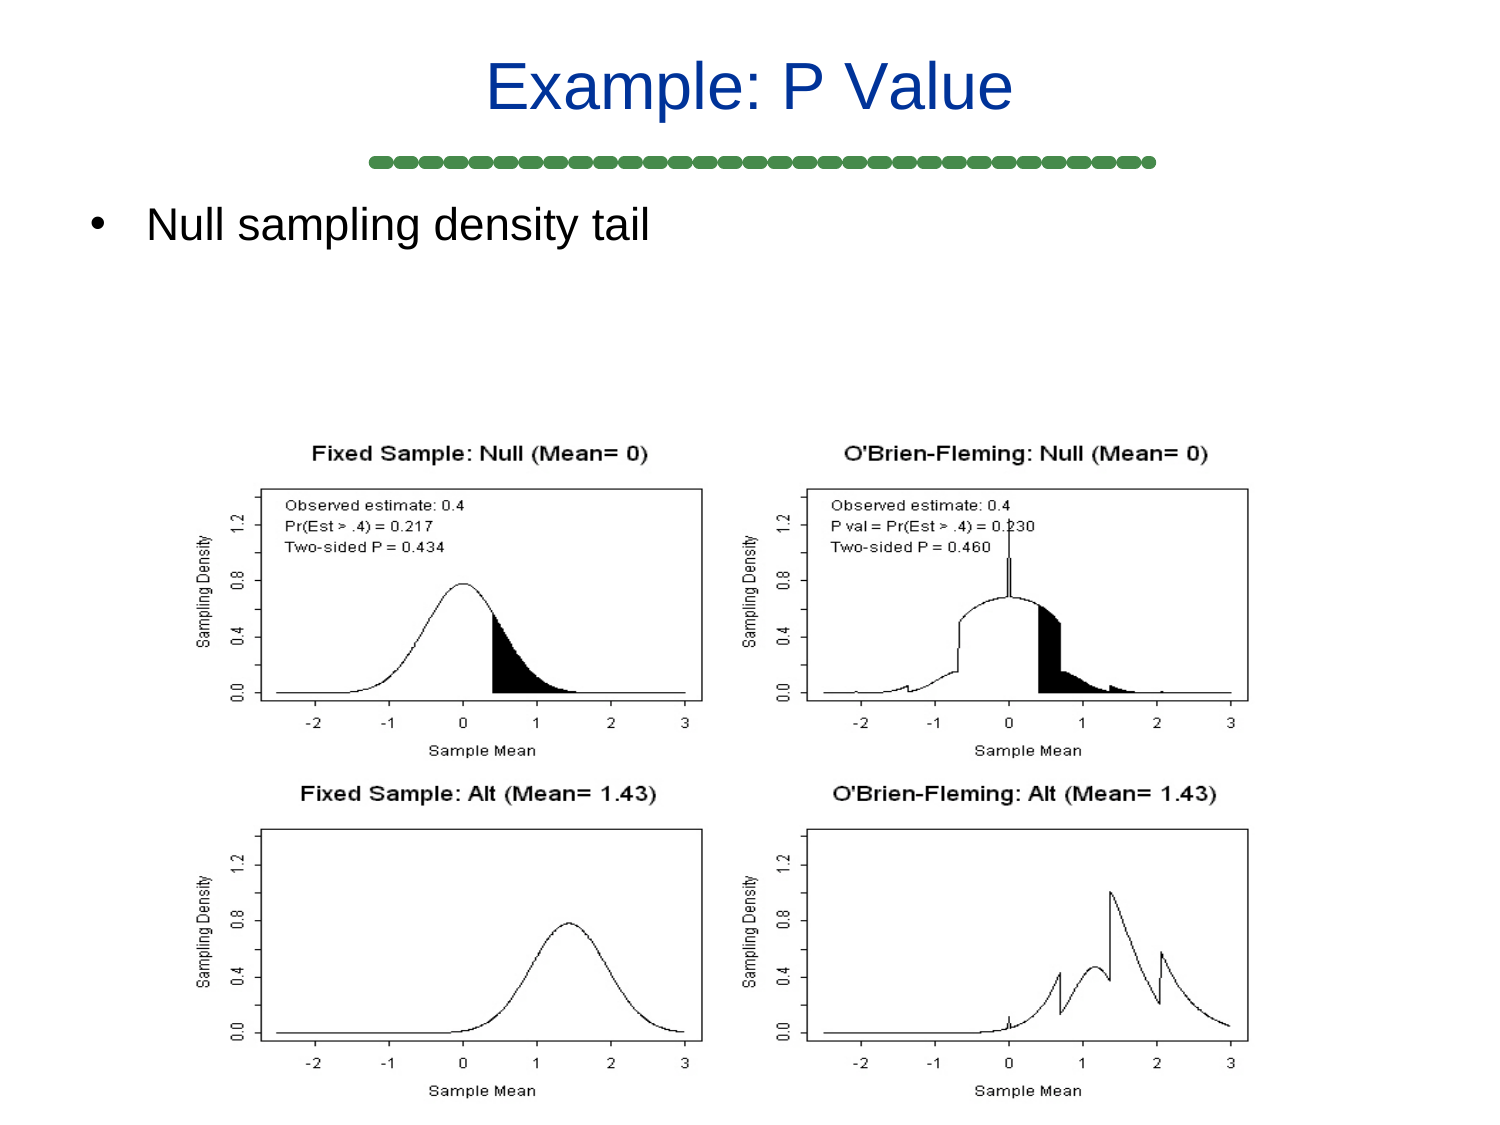

# Example: P Value
Null sampling density tail
16